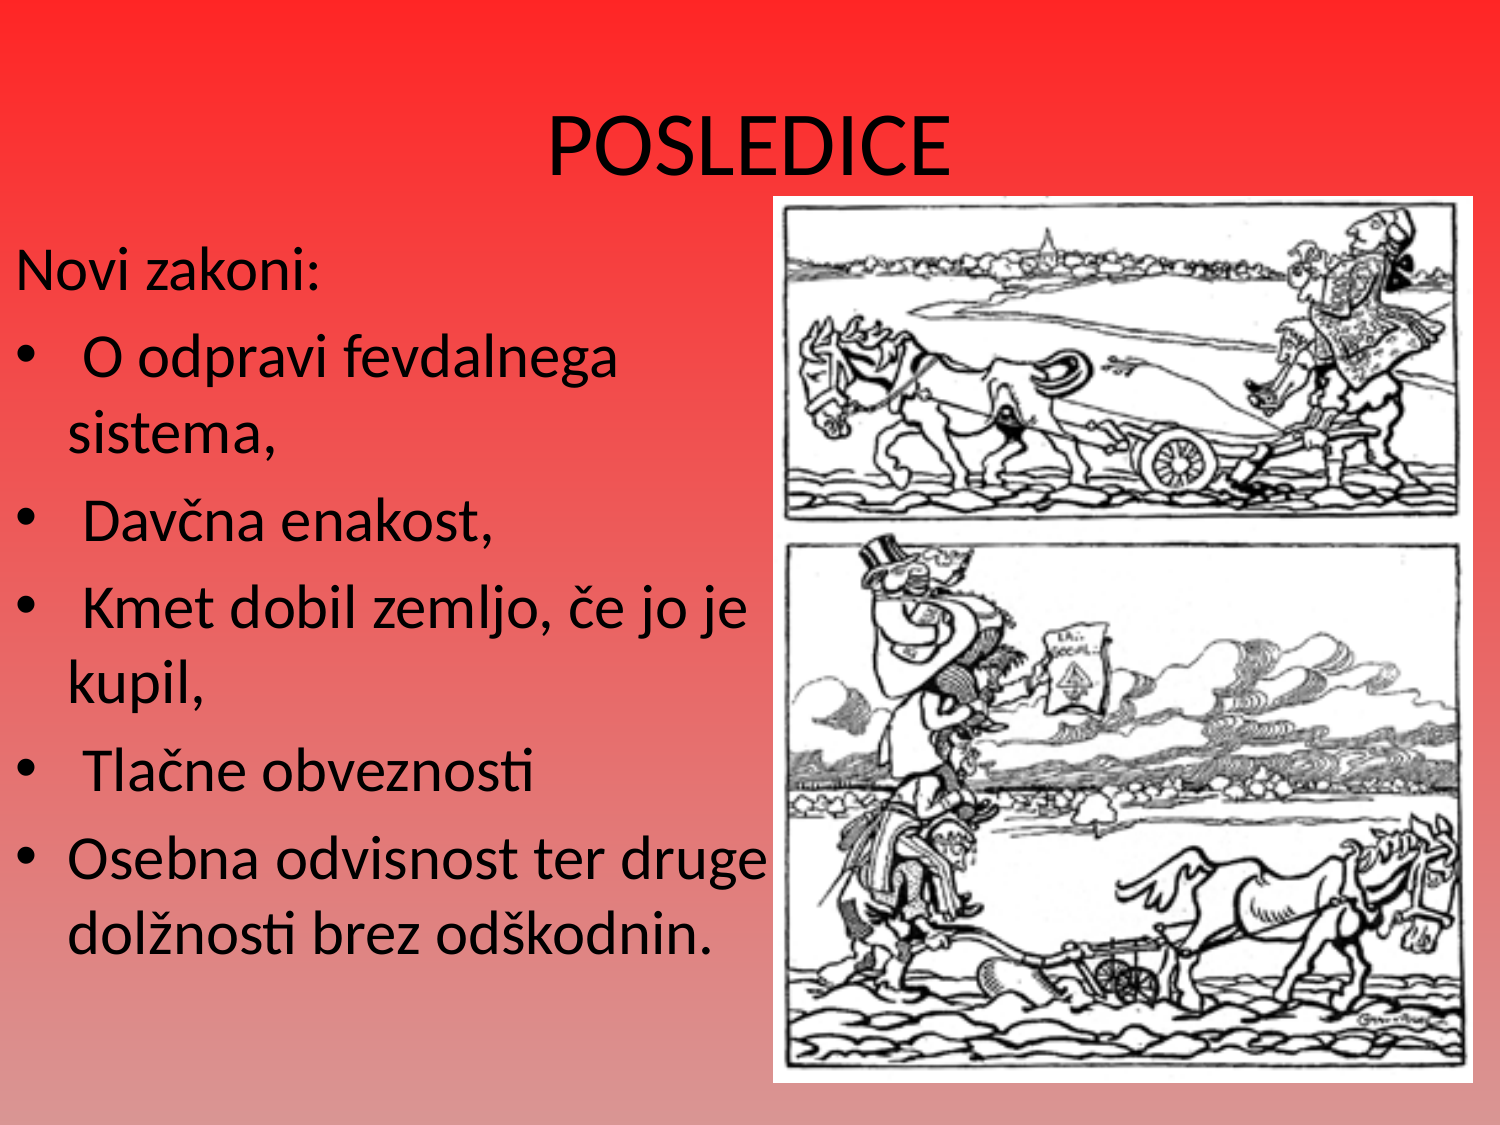

# POSLEDICE
Novi zakoni:
 O odpravi fevdalnega sistema,
 Davčna enakost,
 Kmet dobil zemljo, če jo je kupil,
 Tlačne obveznosti
Osebna odvisnost ter druge dolžnosti brez odškodnin.